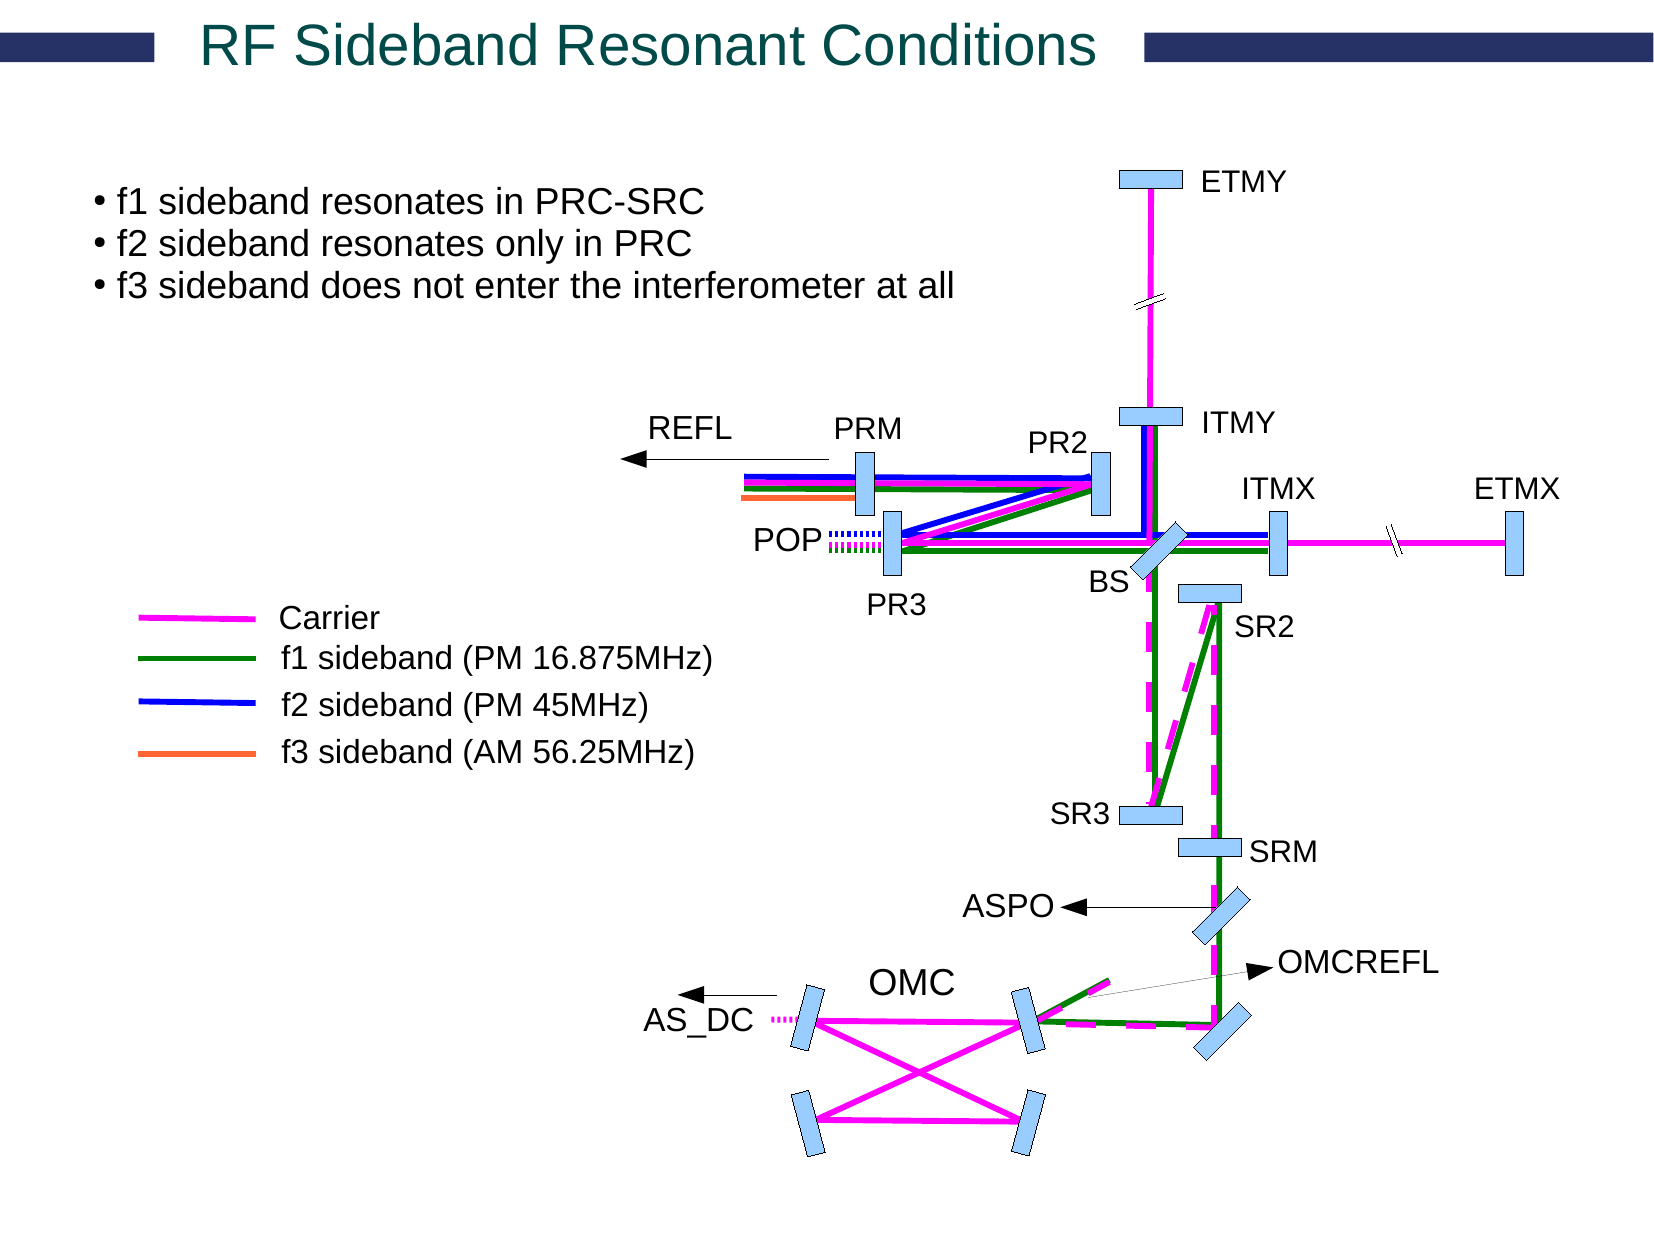

# RF Sideband Resonant Conditions
ETMY
 f1 sideband resonates in PRC-SRC
 f2 sideband resonates only in PRC
 f3 sideband does not enter the interferometer at all
ITMY
REFL
PRM
PR2
ITMX
ETMX
POP
BS
PR3
Carrier
SR2
f1 sideband (PM 16.875MHz)
f2 sideband (PM 45MHz)
f3 sideband (AM 56.25MHz)
SR3
SRM
ASPO
OMCREFL
OMC
AS_DC